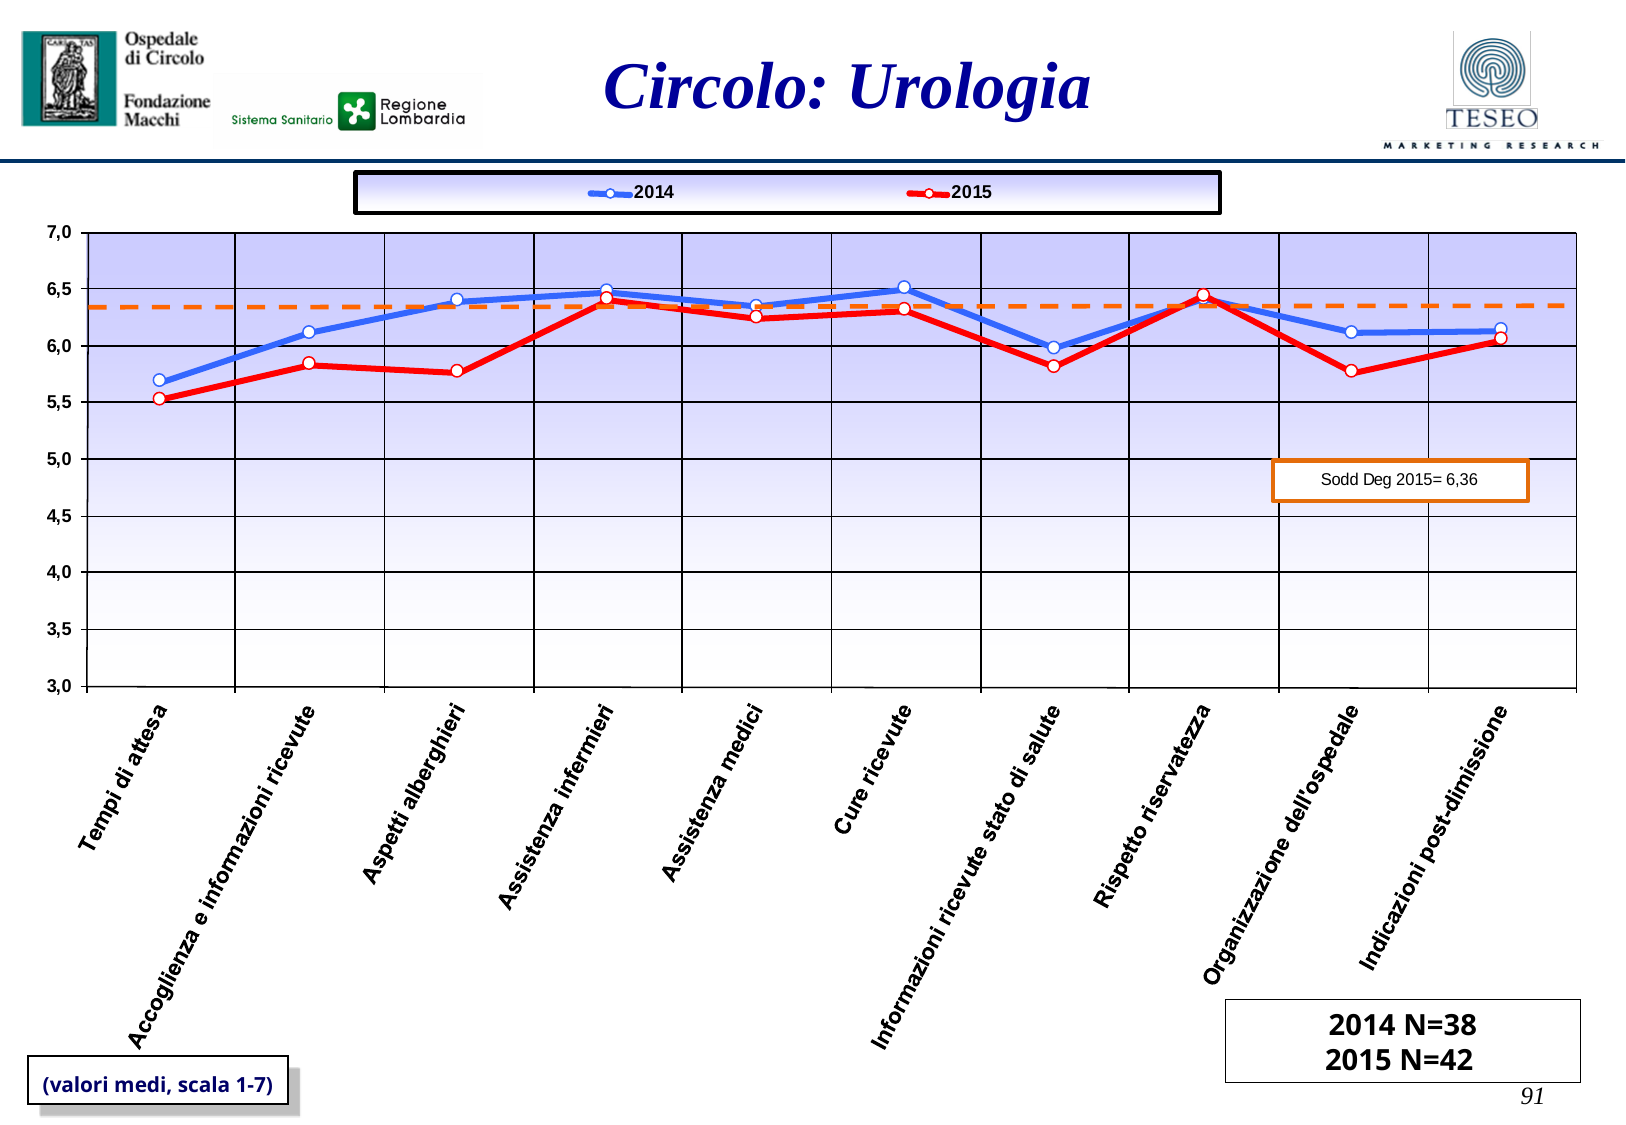

Circolo: Urologia
2014 N=38
2015 N=42
(valori medi, scala 1-7)